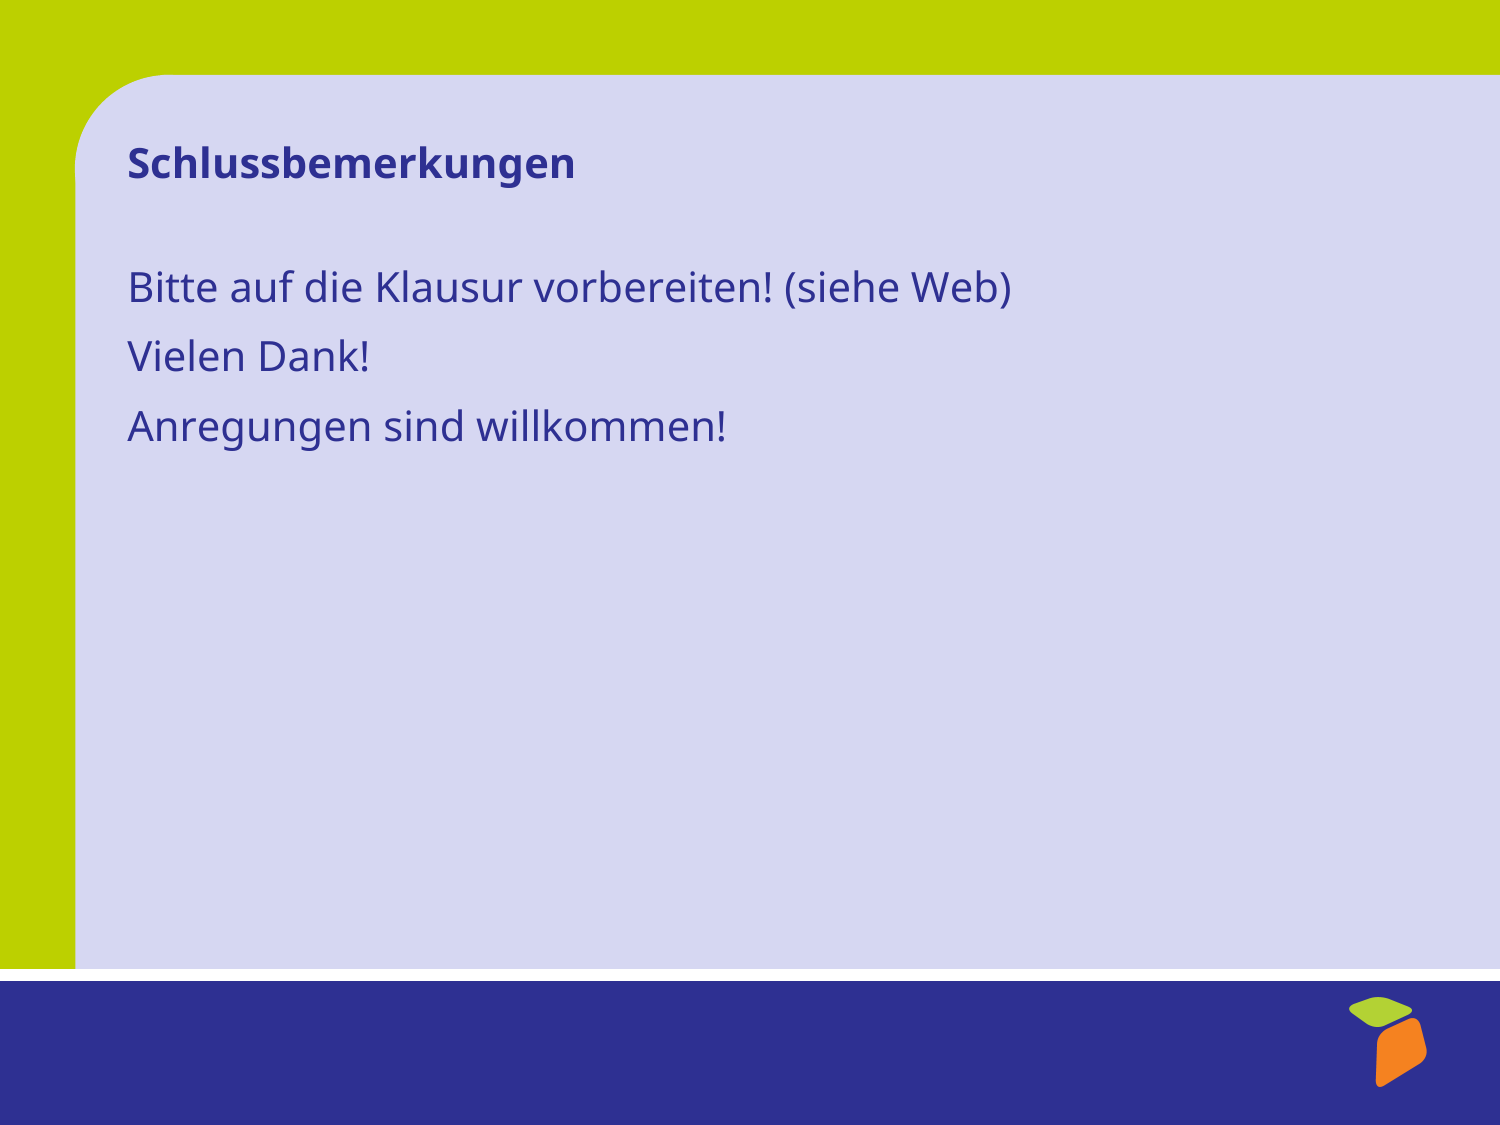

# Schlussbemerkungen
Bitte auf die Klausur vorbereiten! (siehe Web)
Vielen Dank!
Anregungen sind willkommen!